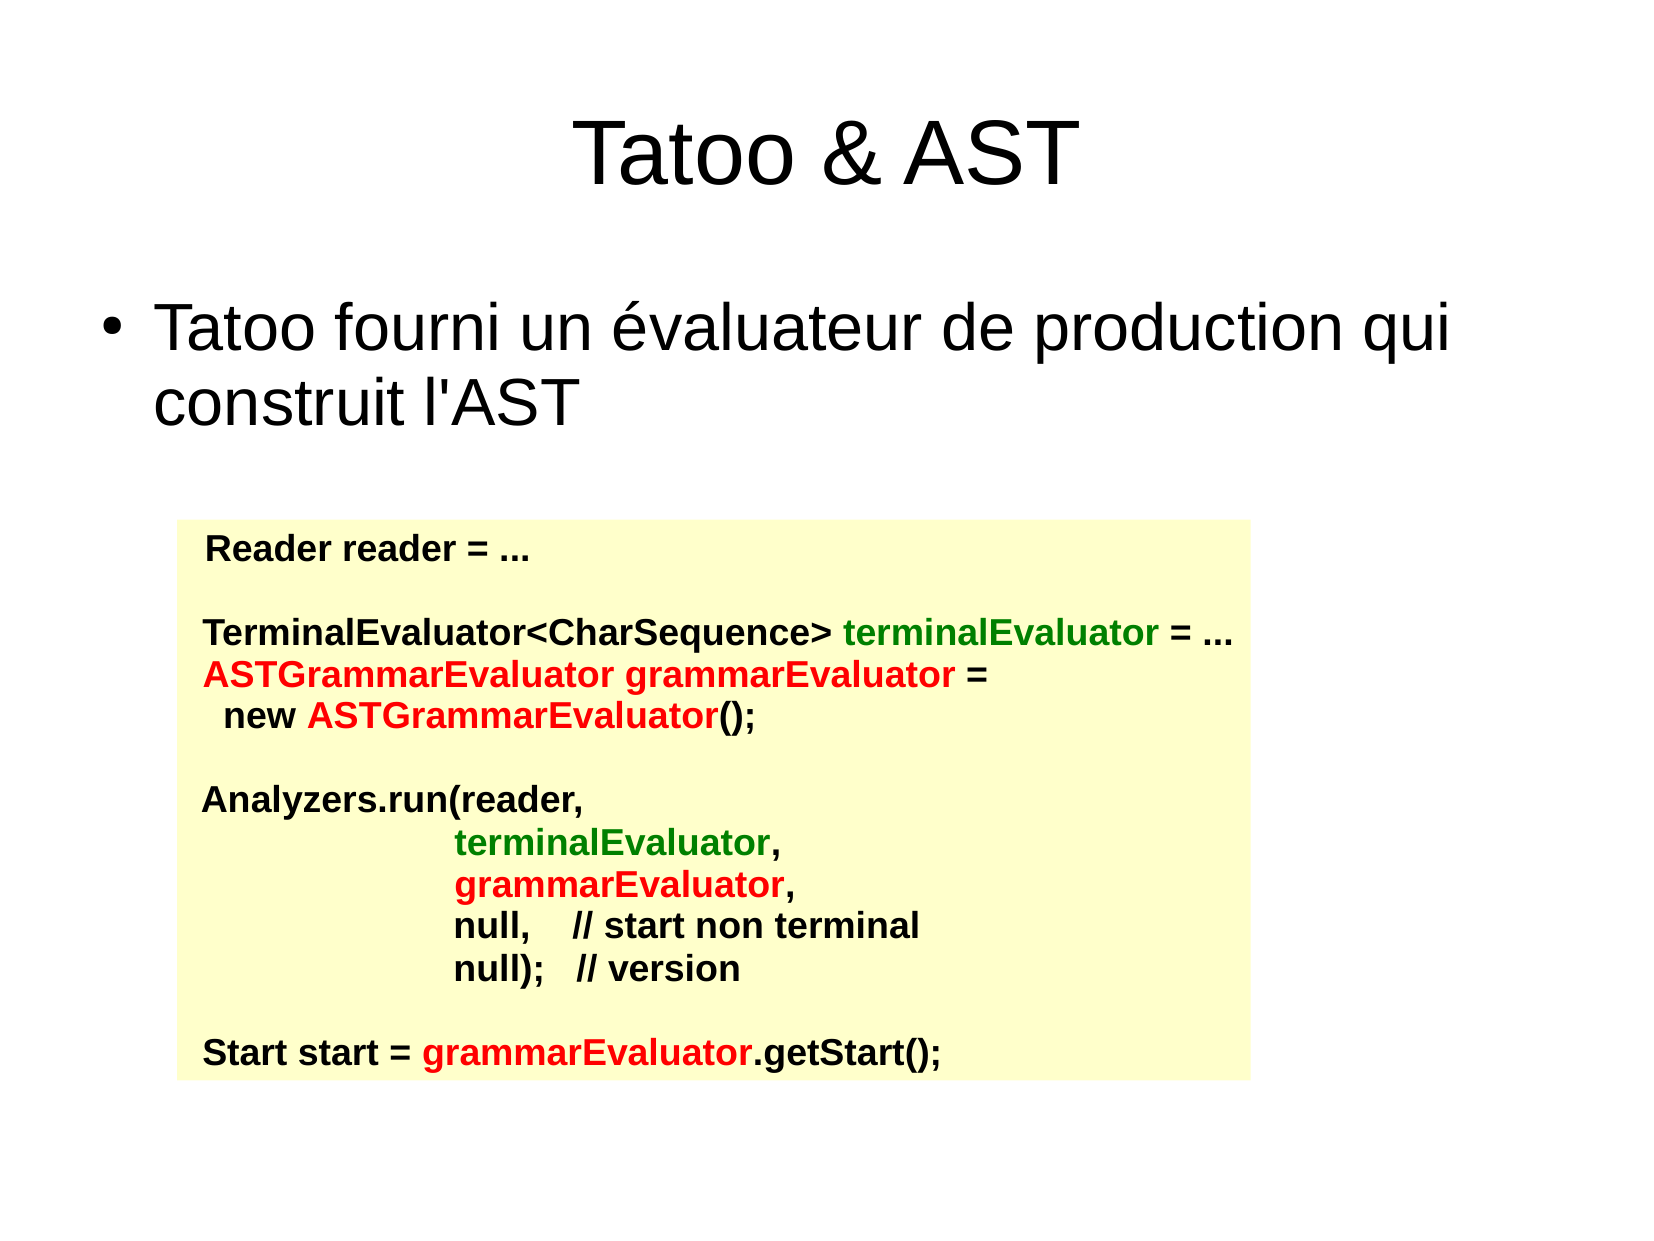

# Tatoo & AST
Tatoo fourni un évaluateur de production qui construit l'AST
Reader reader = ...
 TerminalEvaluator<CharSequence> terminalEvaluator = ...
 ASTGrammarEvaluator grammarEvaluator =
 new ASTGrammarEvaluator();
 Analyzers.run(reader,
 terminalEvaluator,
 grammarEvaluator,
 null, // start non terminal
 null); // version
 Start start = grammarEvaluator.getStart();